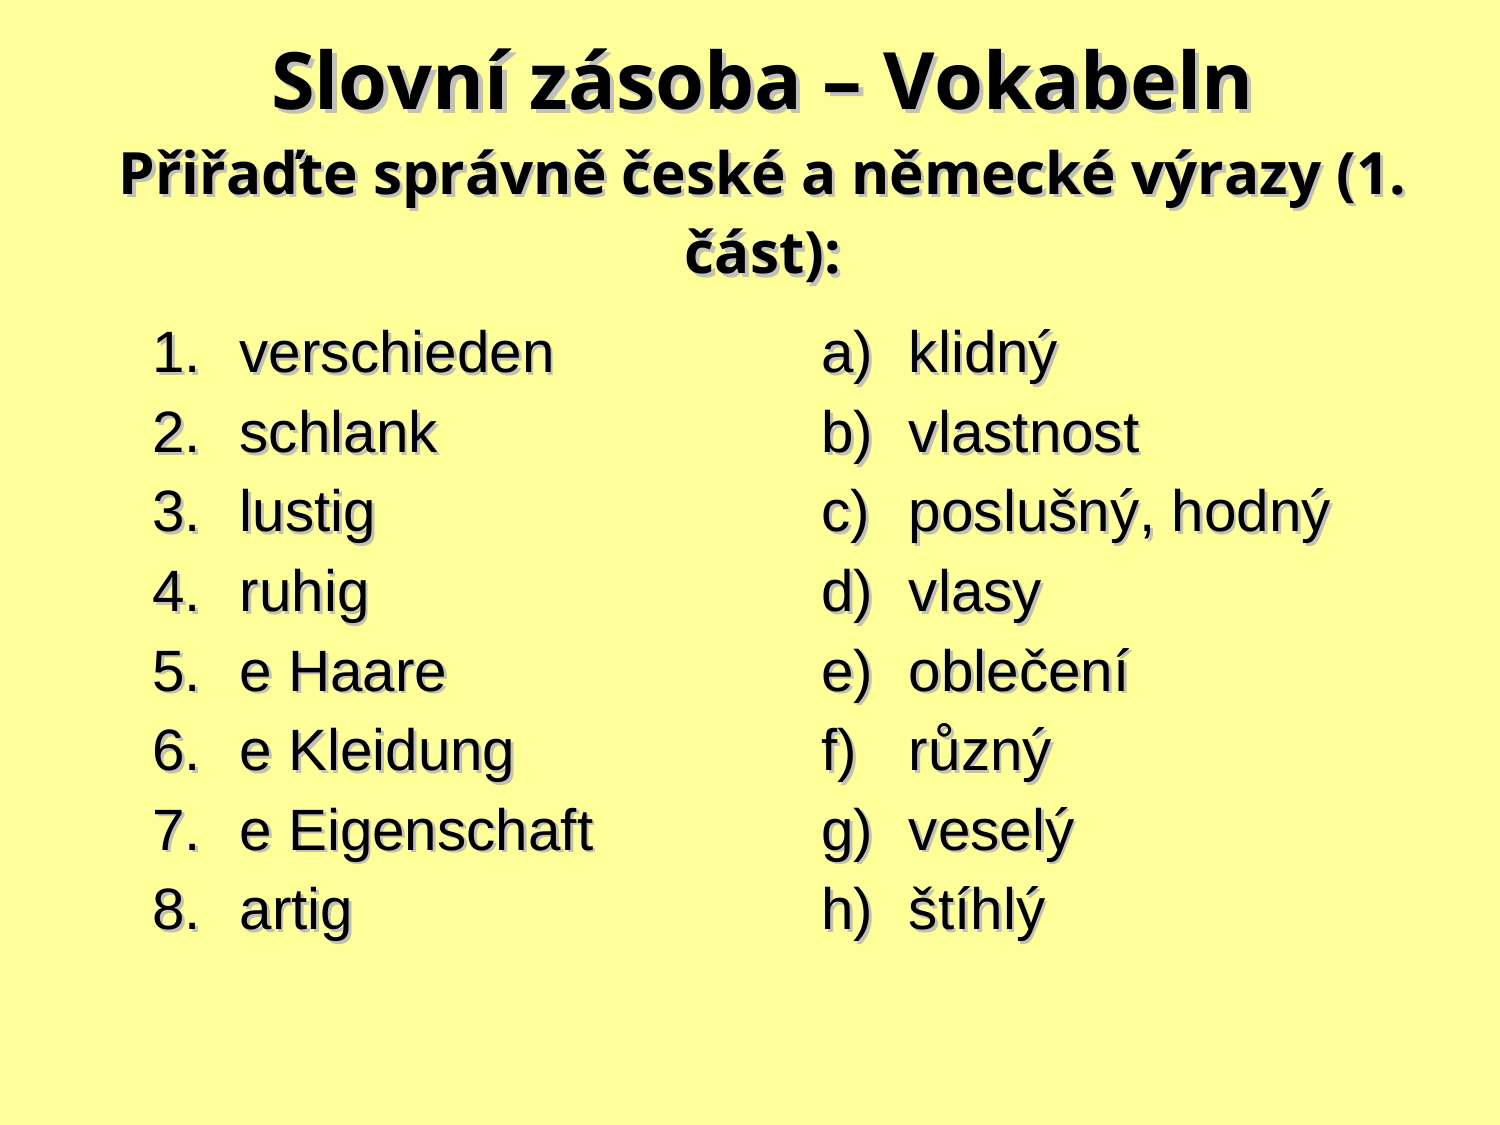

# Slovní zásoba – Vokabeln Přiřaďte správně české a německé výrazy (1. část):
verschieden
schlank
lustig
ruhig
e Haare
e Kleidung
e Eigenschaft
artig
klidný
vlastnost
poslušný, hodný
vlasy
oblečení
různý
veselý
štíhlý